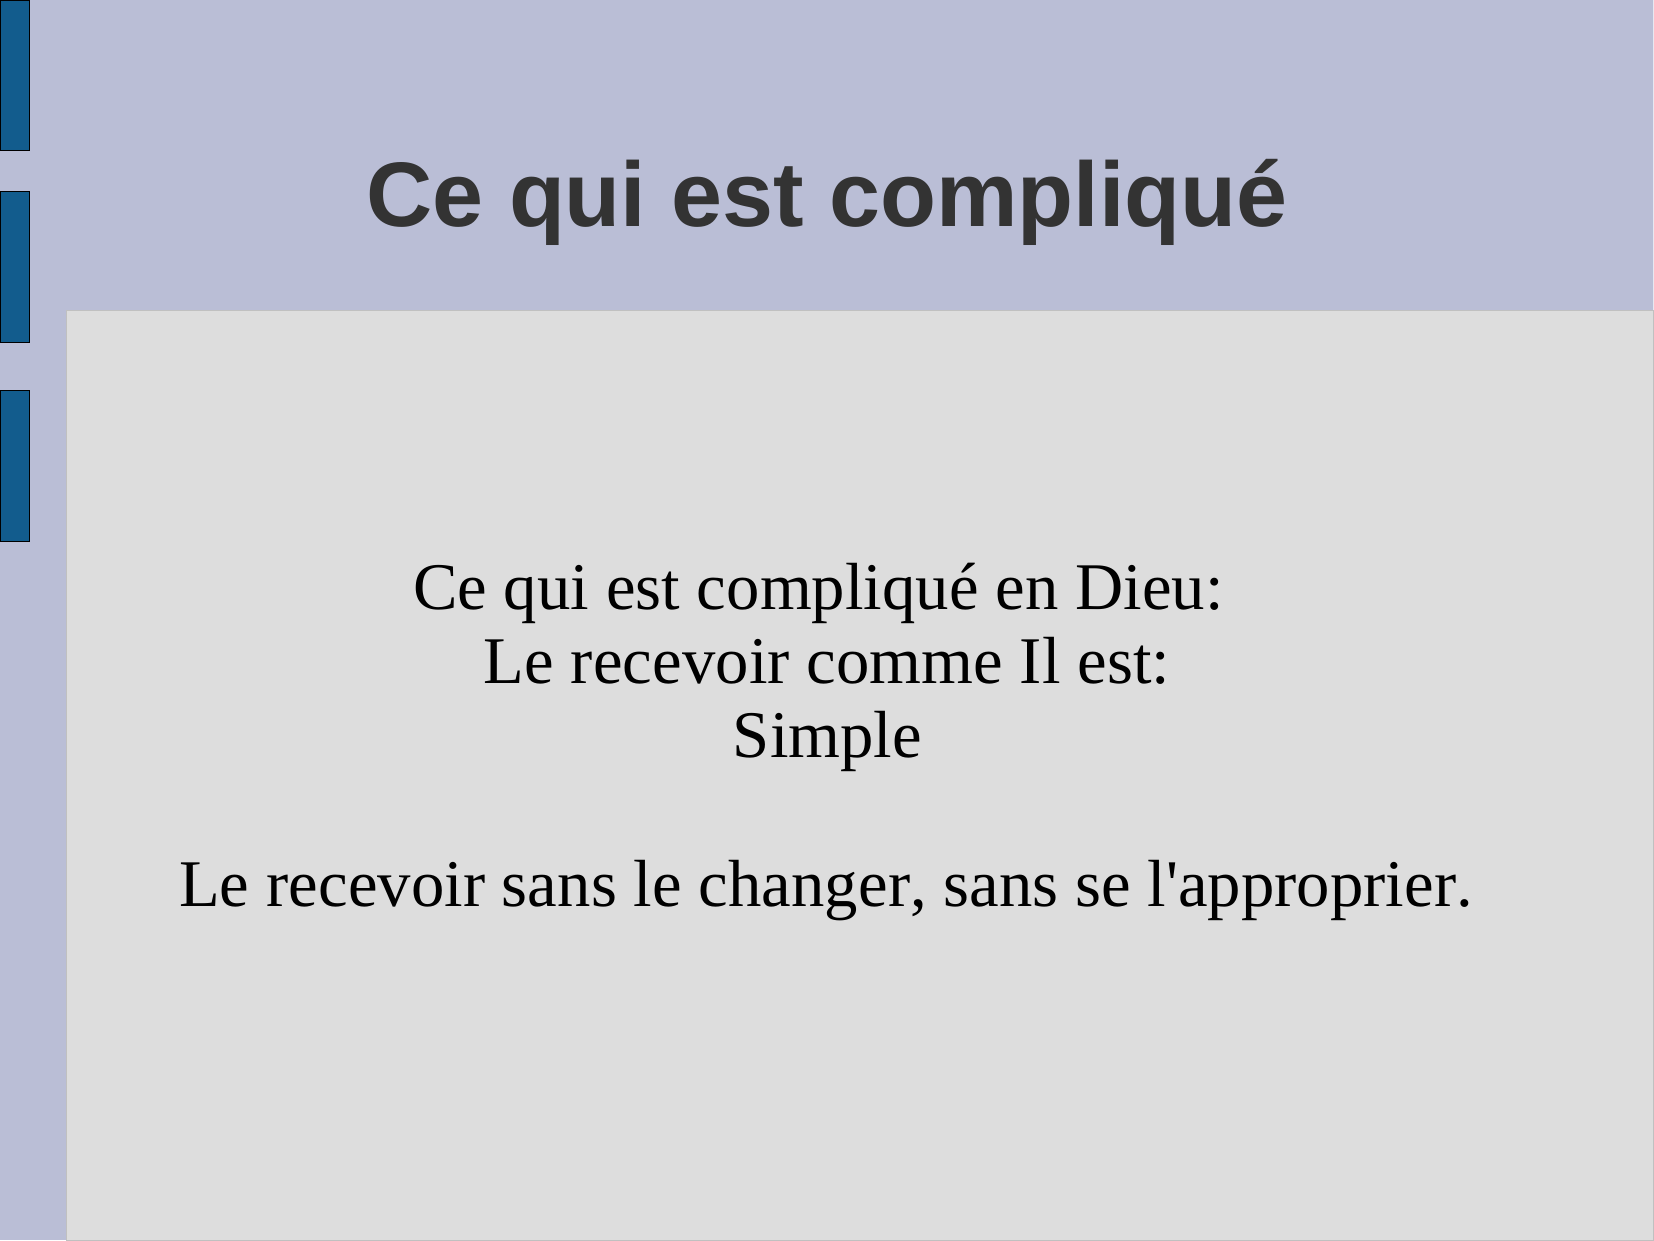

# Ce qui est compliqué
Ce qui est compliqué en Dieu:
Le recevoir comme Il est:
Simple
Le recevoir sans le changer, sans se l'approprier.